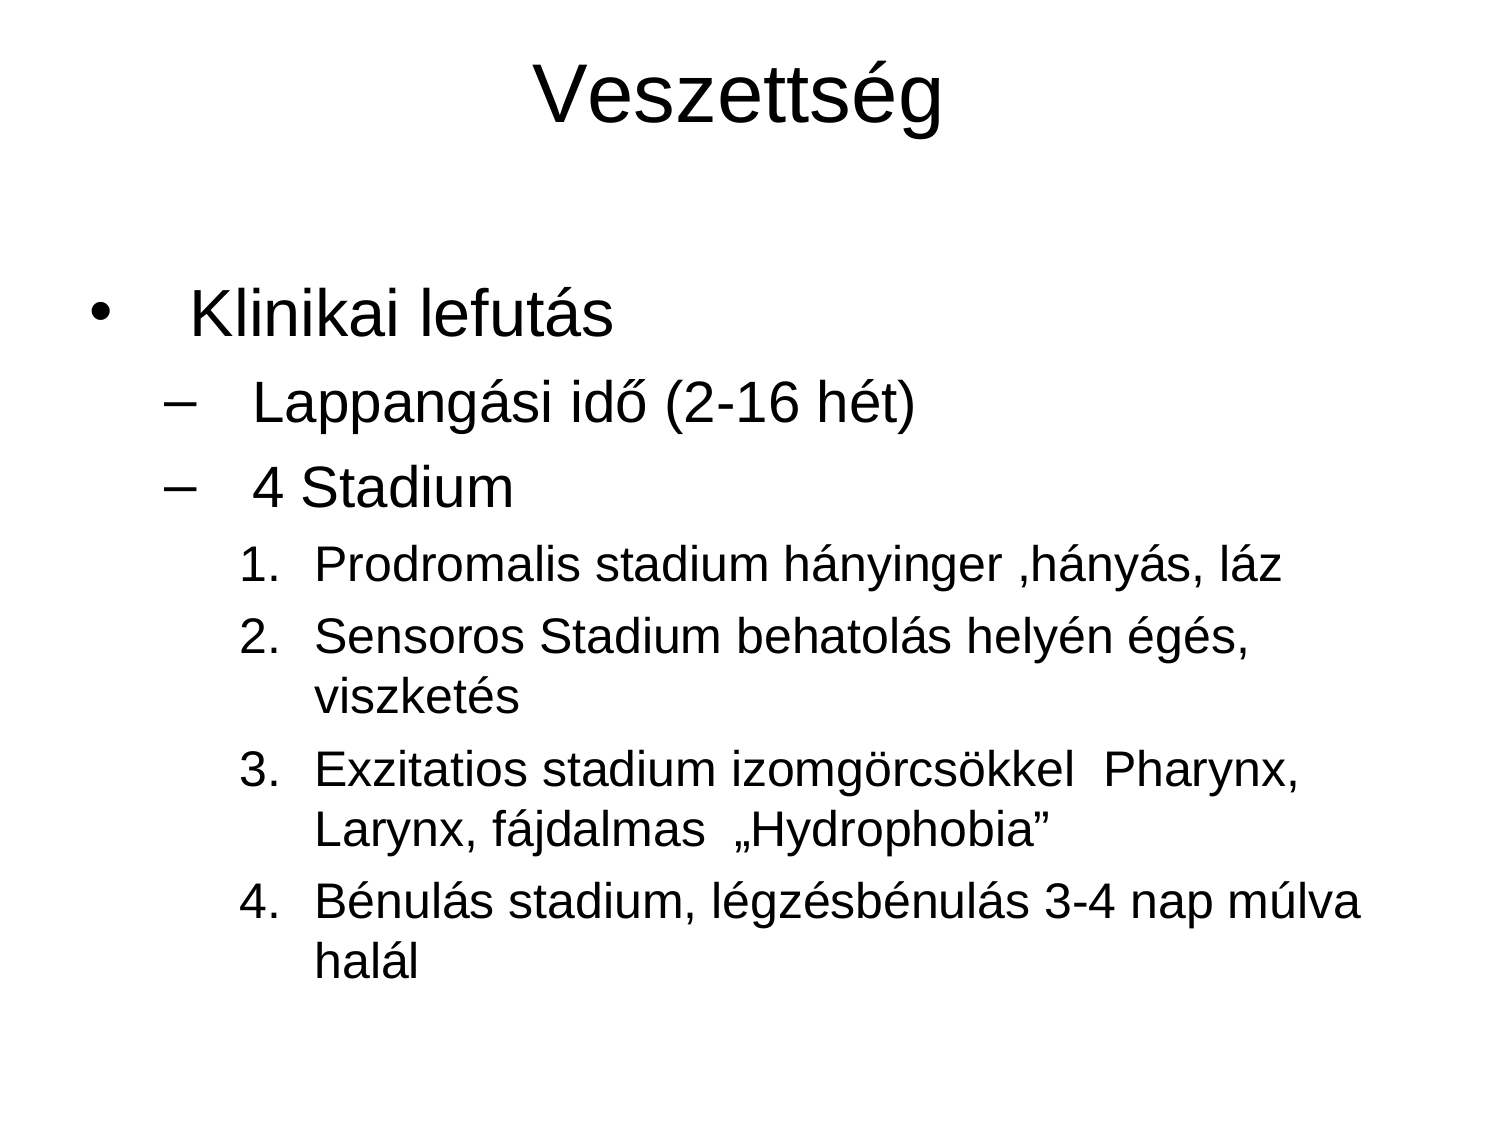

# Veszettség
Klinikai lefutás
Lappangási idő (2-16 hét)
4 Stadium
Prodromalis stadium hányinger ,hányás, láz
Sensoros Stadium behatolás helyén égés, viszketés
Exzitatios stadium izomgörcsökkel Pharynx, Larynx, fájdalmas „Hydrophobia”
Bénulás stadium, légzésbénulás 3-4 nap múlva halál